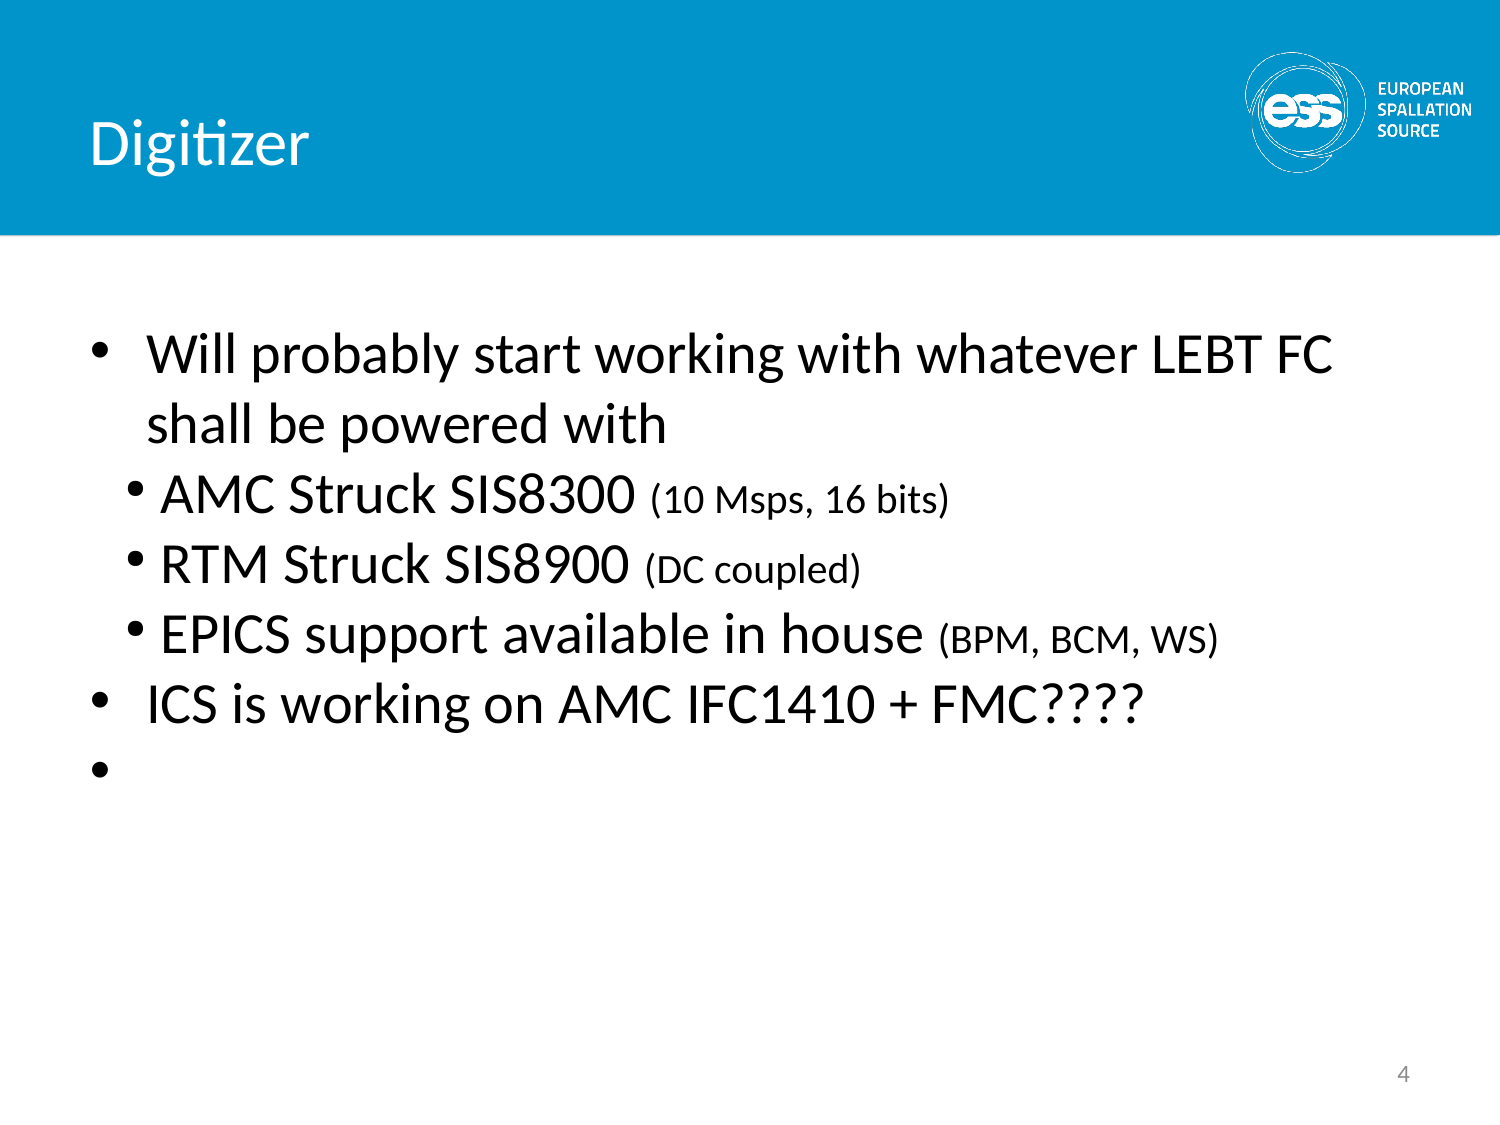

Digitizer
Will probably start working with whatever LEBT FC shall be powered with
AMC Struck SIS8300 (10 Msps, 16 bits)
RTM Struck SIS8900 (DC coupled)
EPICS support available in house (BPM, BCM, WS)
ICS is working on AMC IFC1410 + FMC????